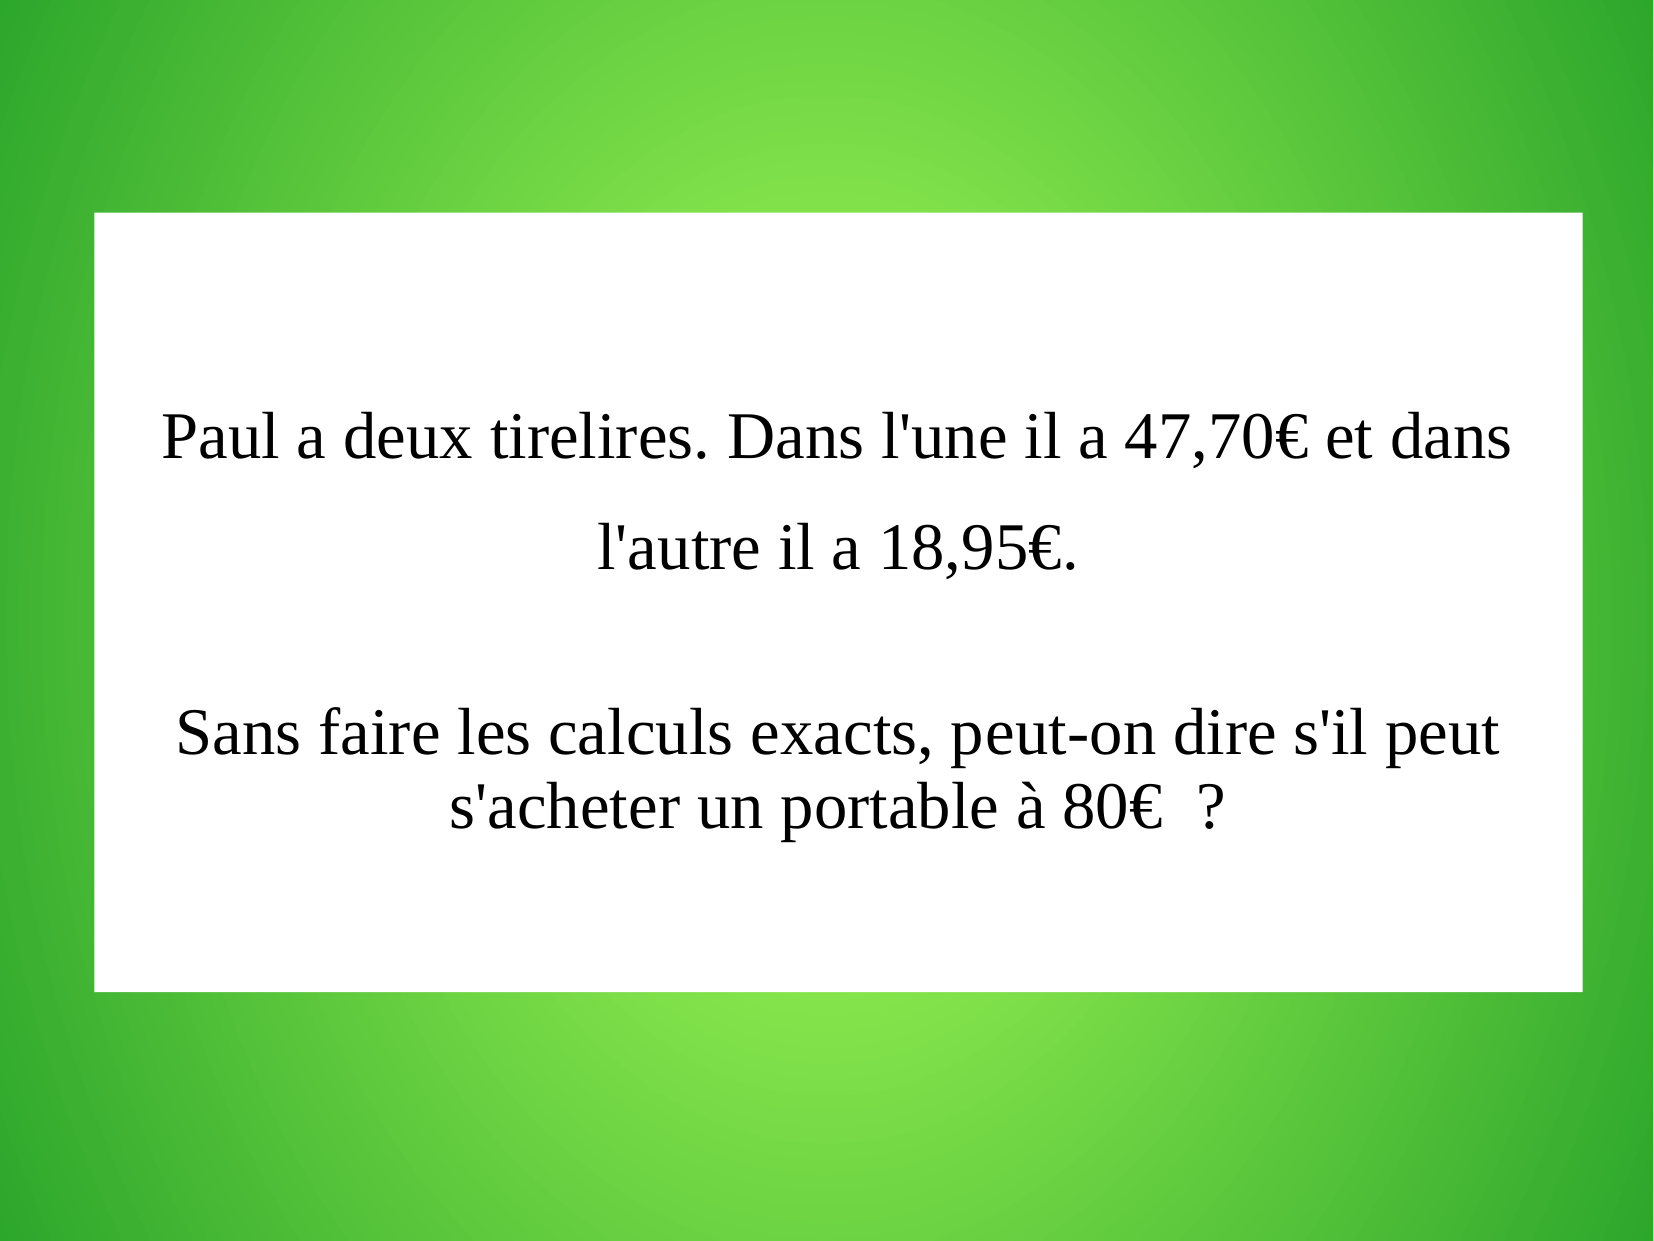

# Paul a deux tirelires. Dans l'une il a 47,70€ et dans l'autre il a 18,95€.
Sans faire les calculs exacts, peut-on dire s'il peut s'acheter un portable à 80€  ?